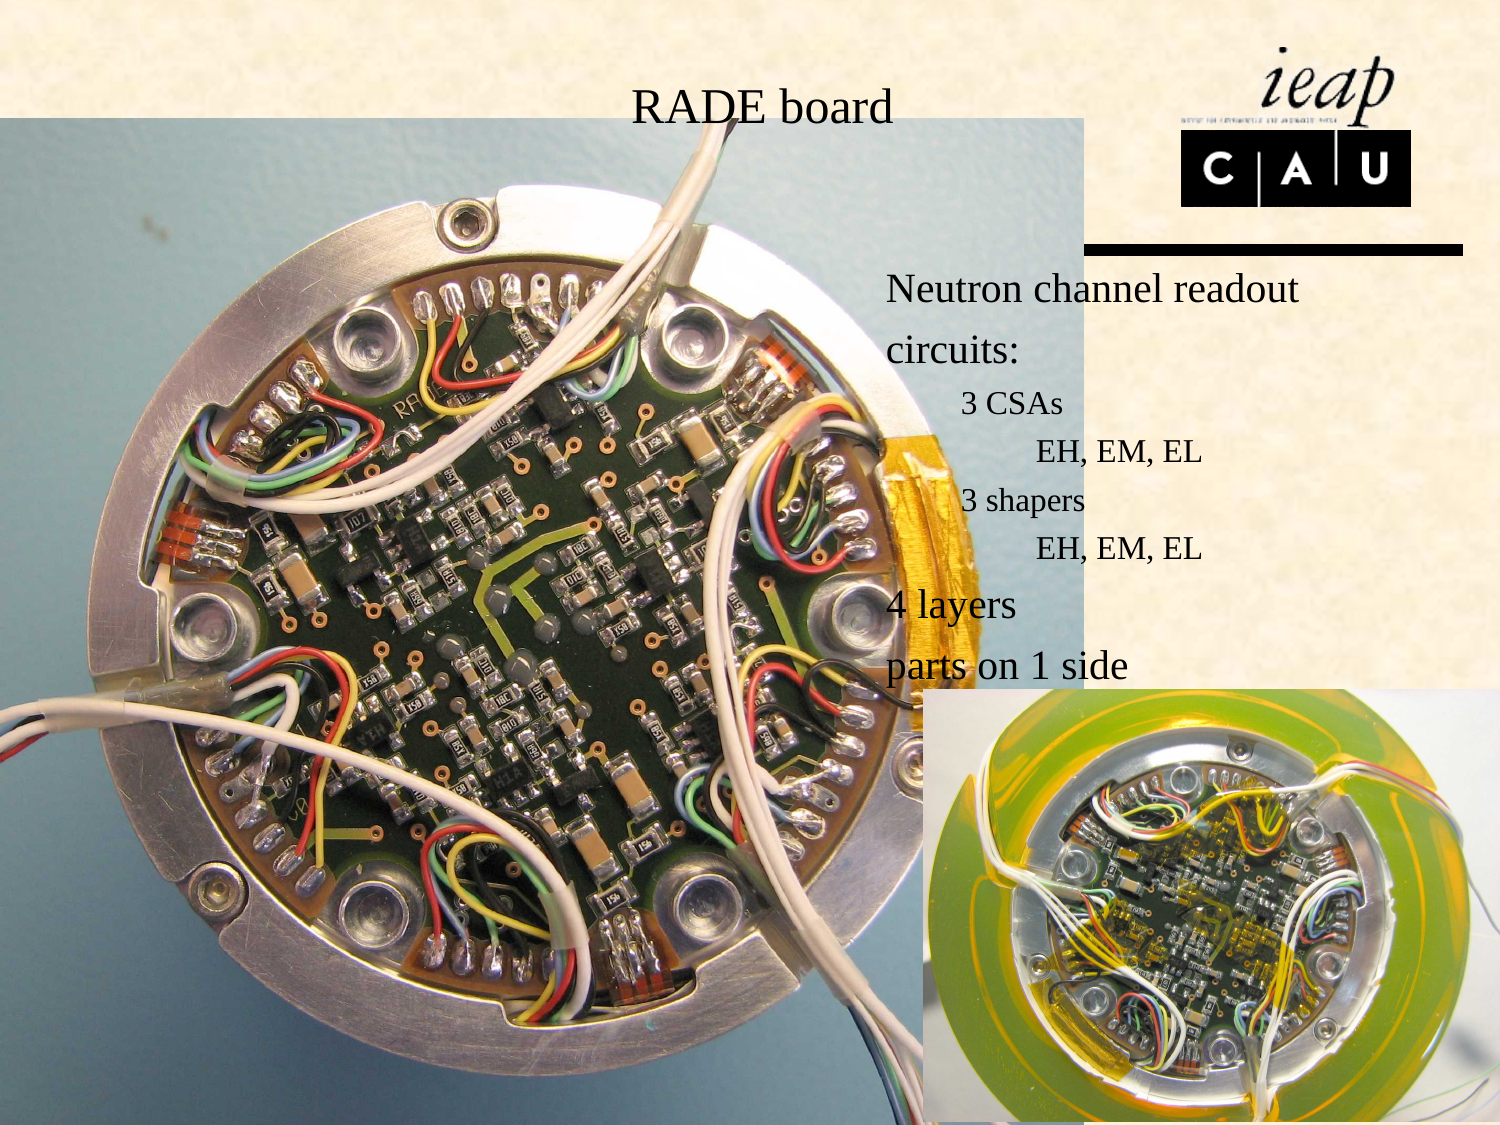

# RADE board
Neutron channel readout
circuits:
3 CSAs
EH, EM, EL
3 shapers
EH, EM, EL
4 layers
parts on 1 side
17
March 20, 2007
RSH Front-End-Electronics